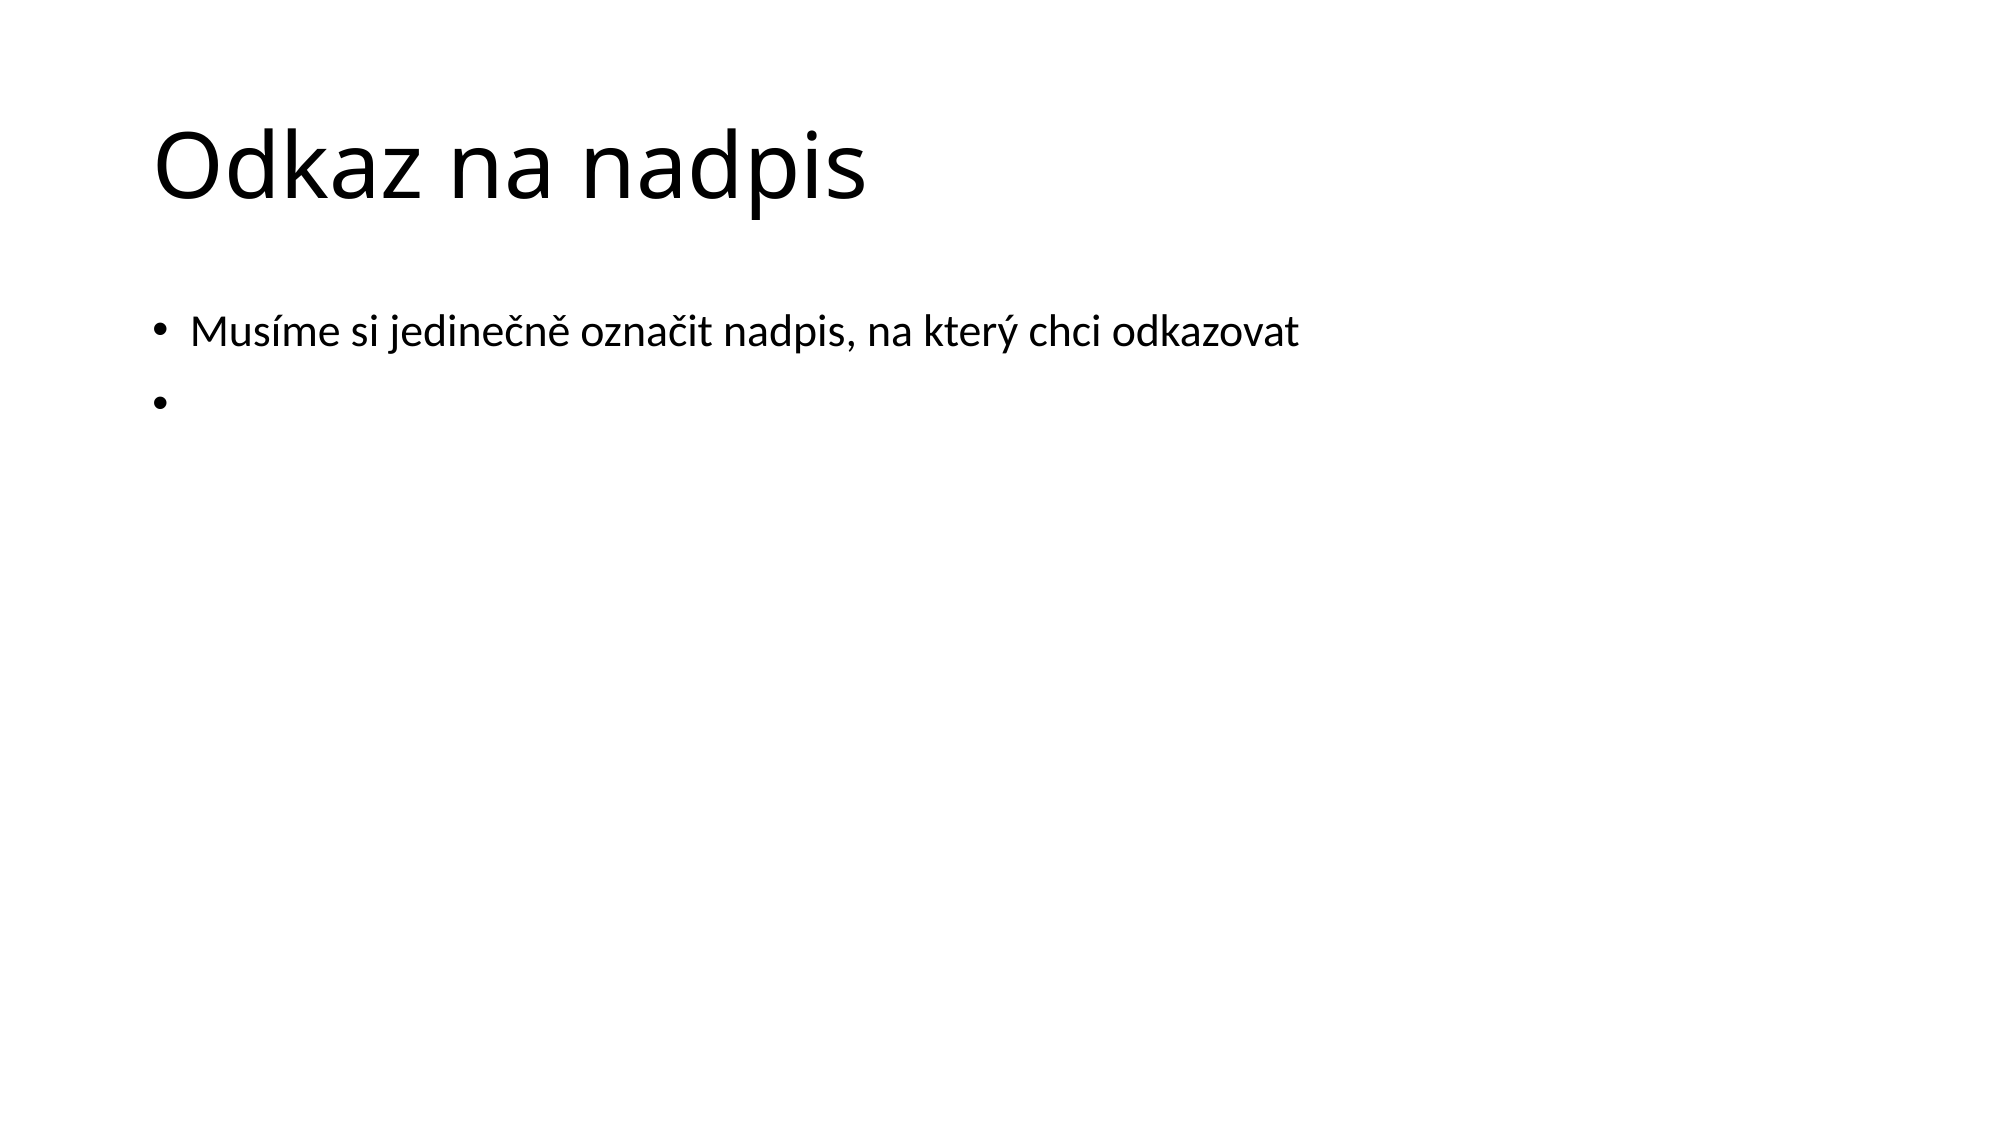

# Odkaz na nadpis
Musíme si jedinečně označit nadpis, na který chci odkazovat